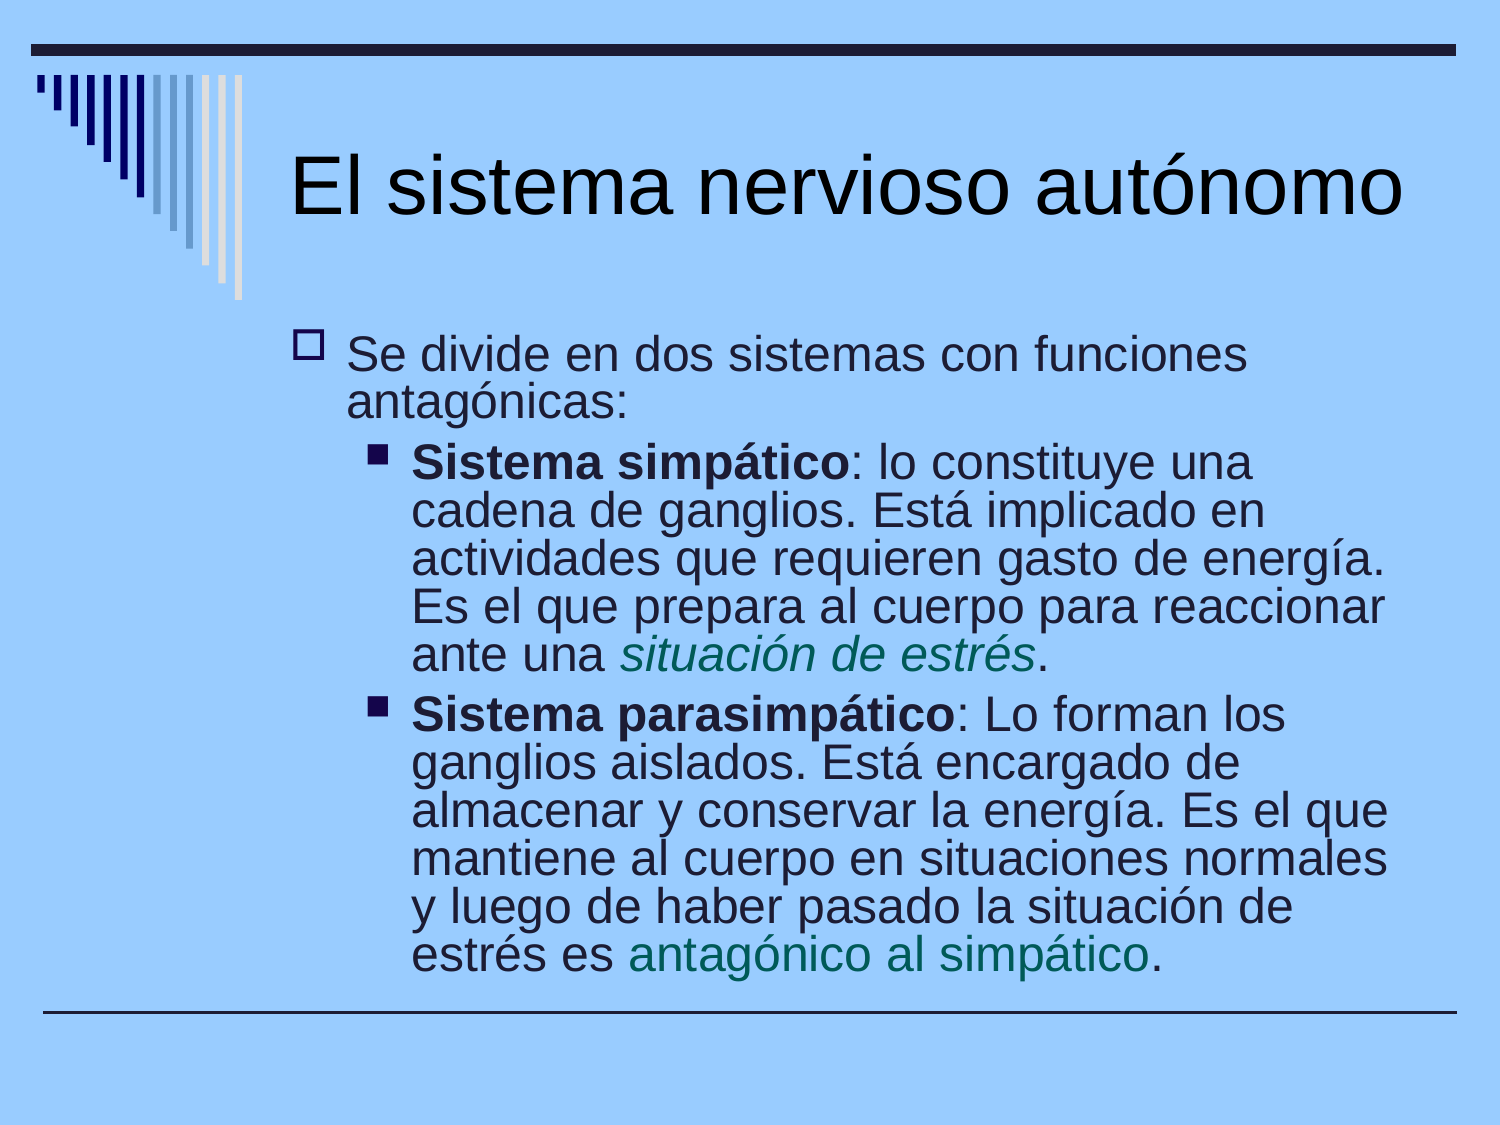

# El sistema nervioso autónomo
Se divide en dos sistemas con funciones antagónicas:
Sistema simpático: lo constituye una cadena de ganglios. Está implicado en actividades que requieren gasto de energía. Es el que prepara al cuerpo para reaccionar ante una situación de estrés.
Sistema parasimpático: Lo forman los ganglios aislados. Está encargado de almacenar y conservar la energía. Es el que mantiene al cuerpo en situaciones normales y luego de haber pasado la situación de estrés es antagónico al simpático.